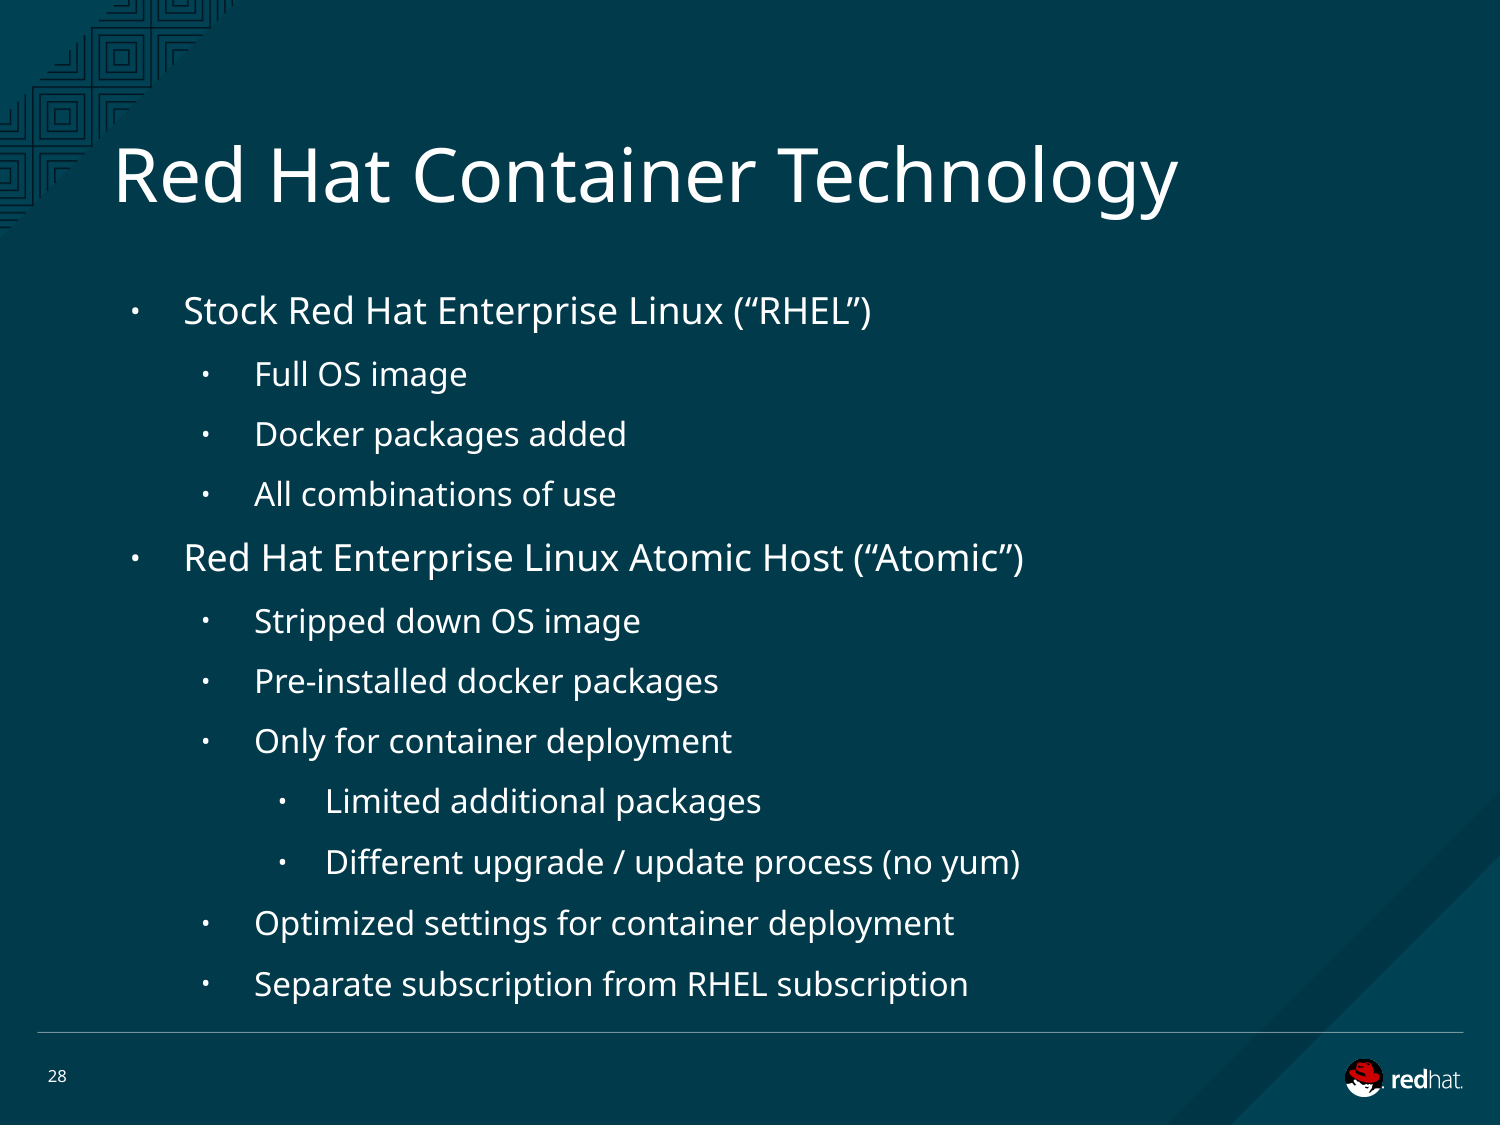

# Red Hat Container Technology
Stock Red Hat Enterprise Linux (“RHEL”)
Full OS image
Docker packages added
All combinations of use
Red Hat Enterprise Linux Atomic Host (“Atomic”)
Stripped down OS image
Pre-installed docker packages
Only for container deployment
Limited additional packages
Different upgrade / update process (no yum)
Optimized settings for container deployment
Separate subscription from RHEL subscription
28